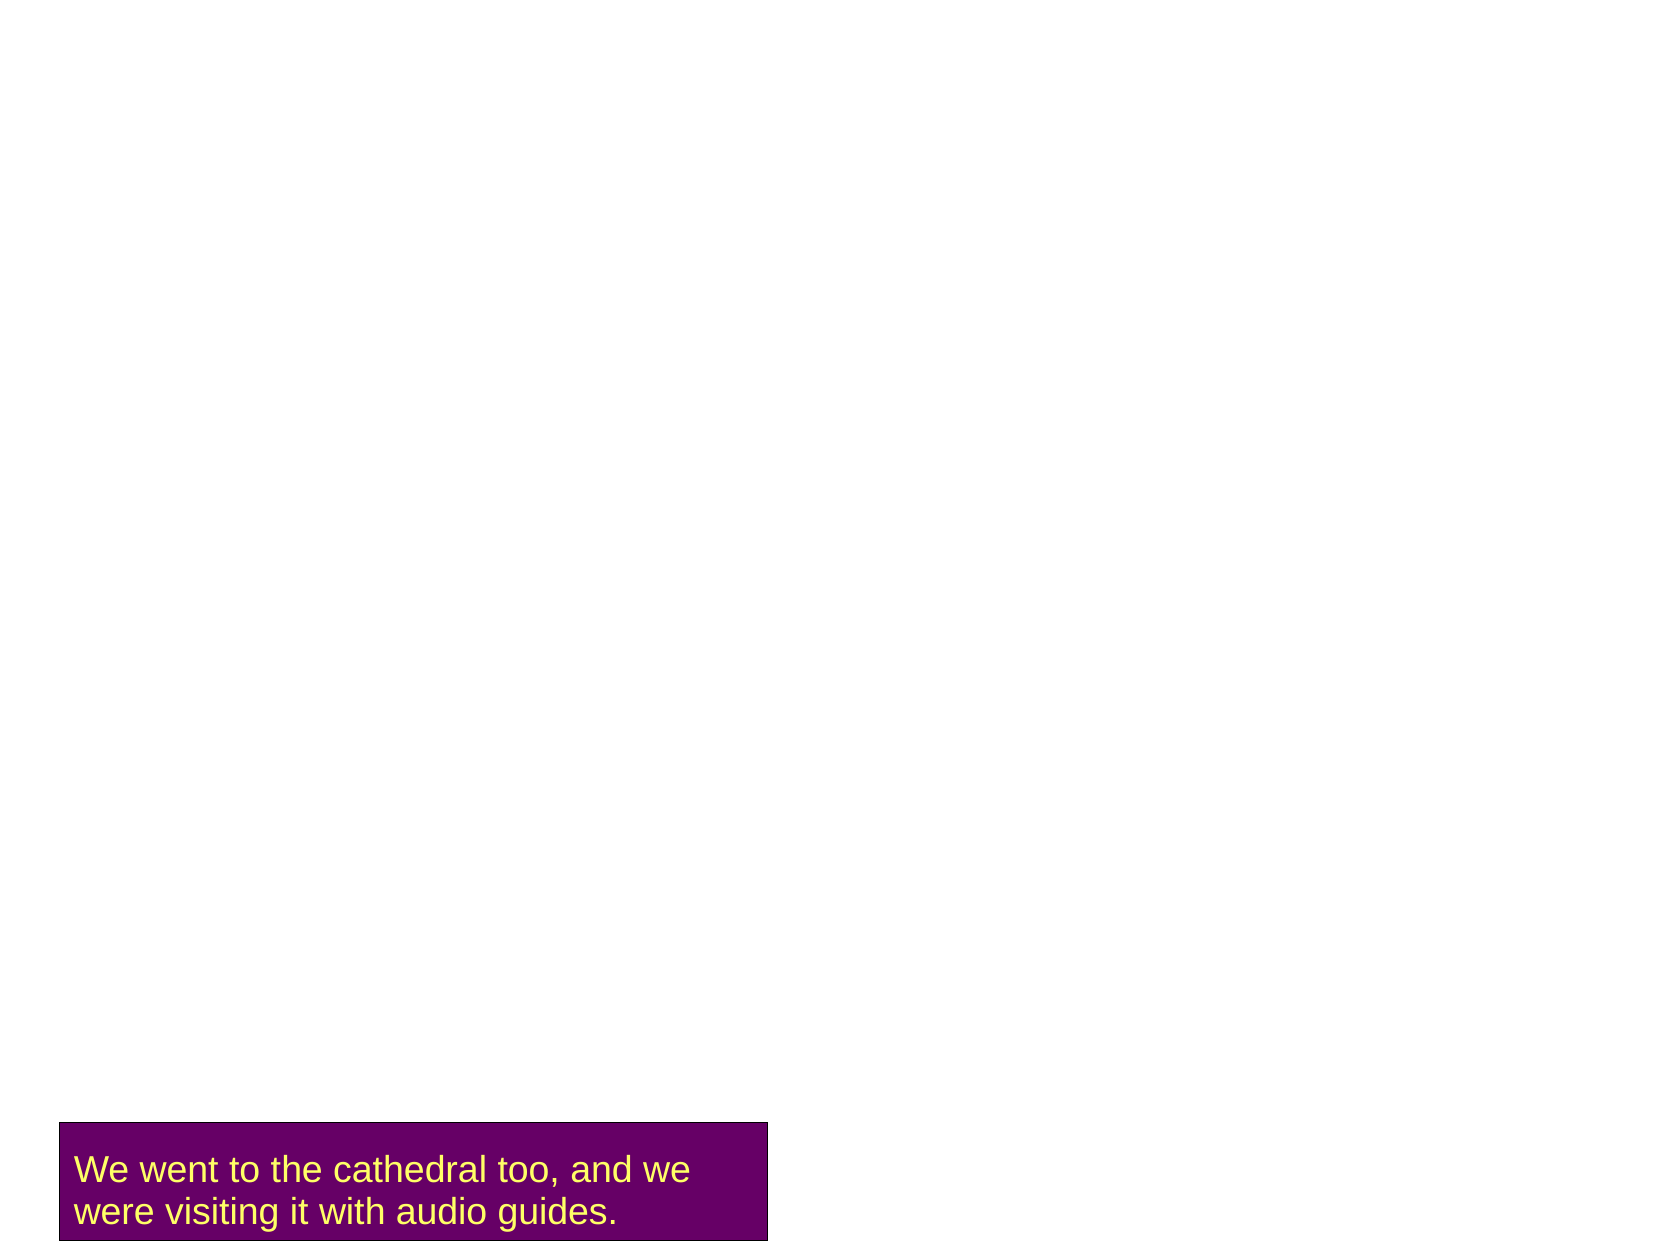

We went to the cathedral too, and we were visiting it with audio guides.